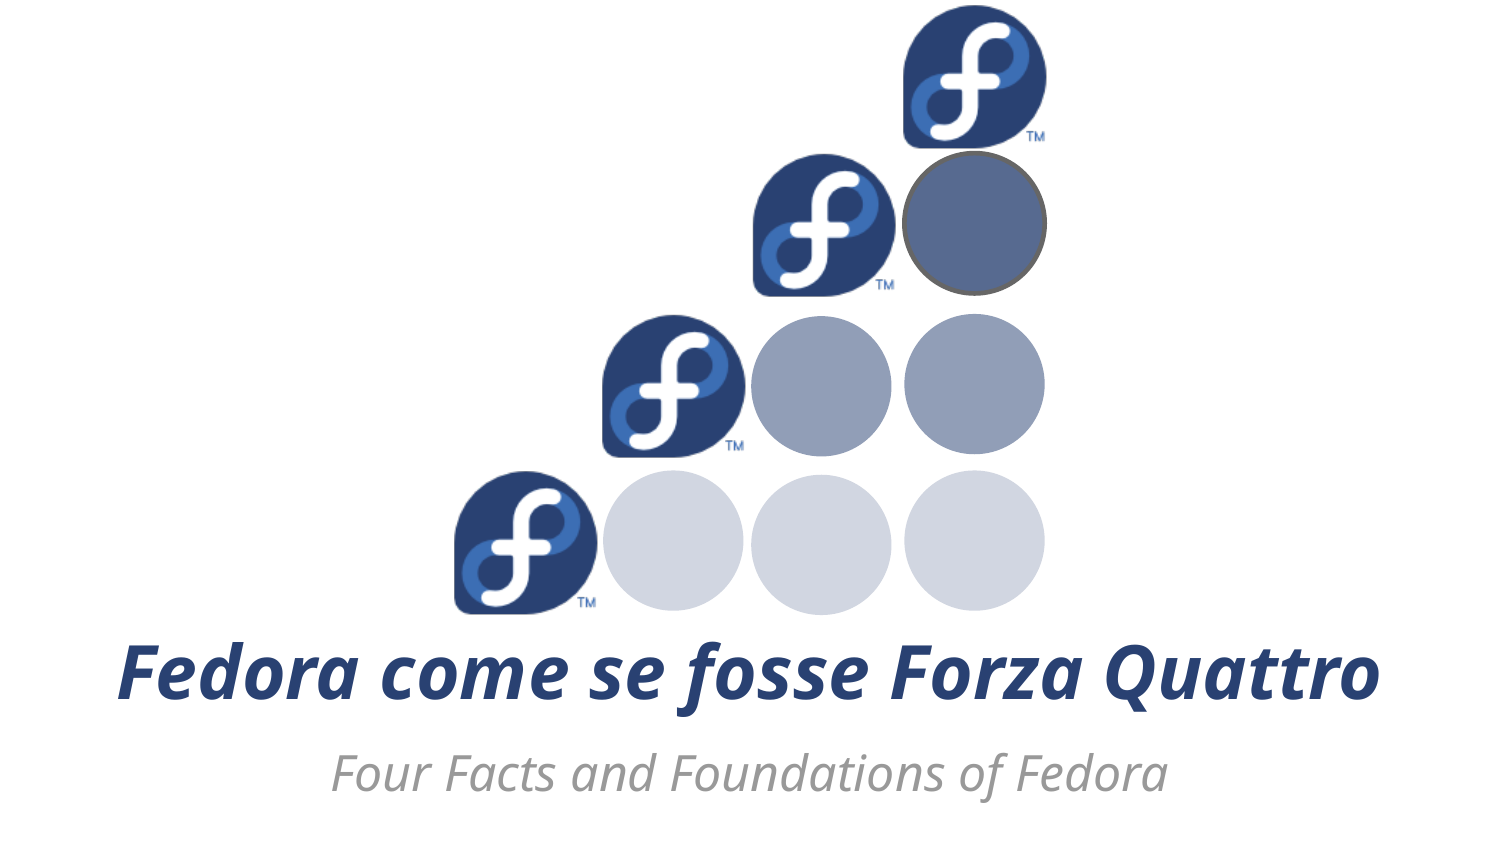

# Fedora come se fosse Forza Quattro
Four Facts and Foundations of Fedora